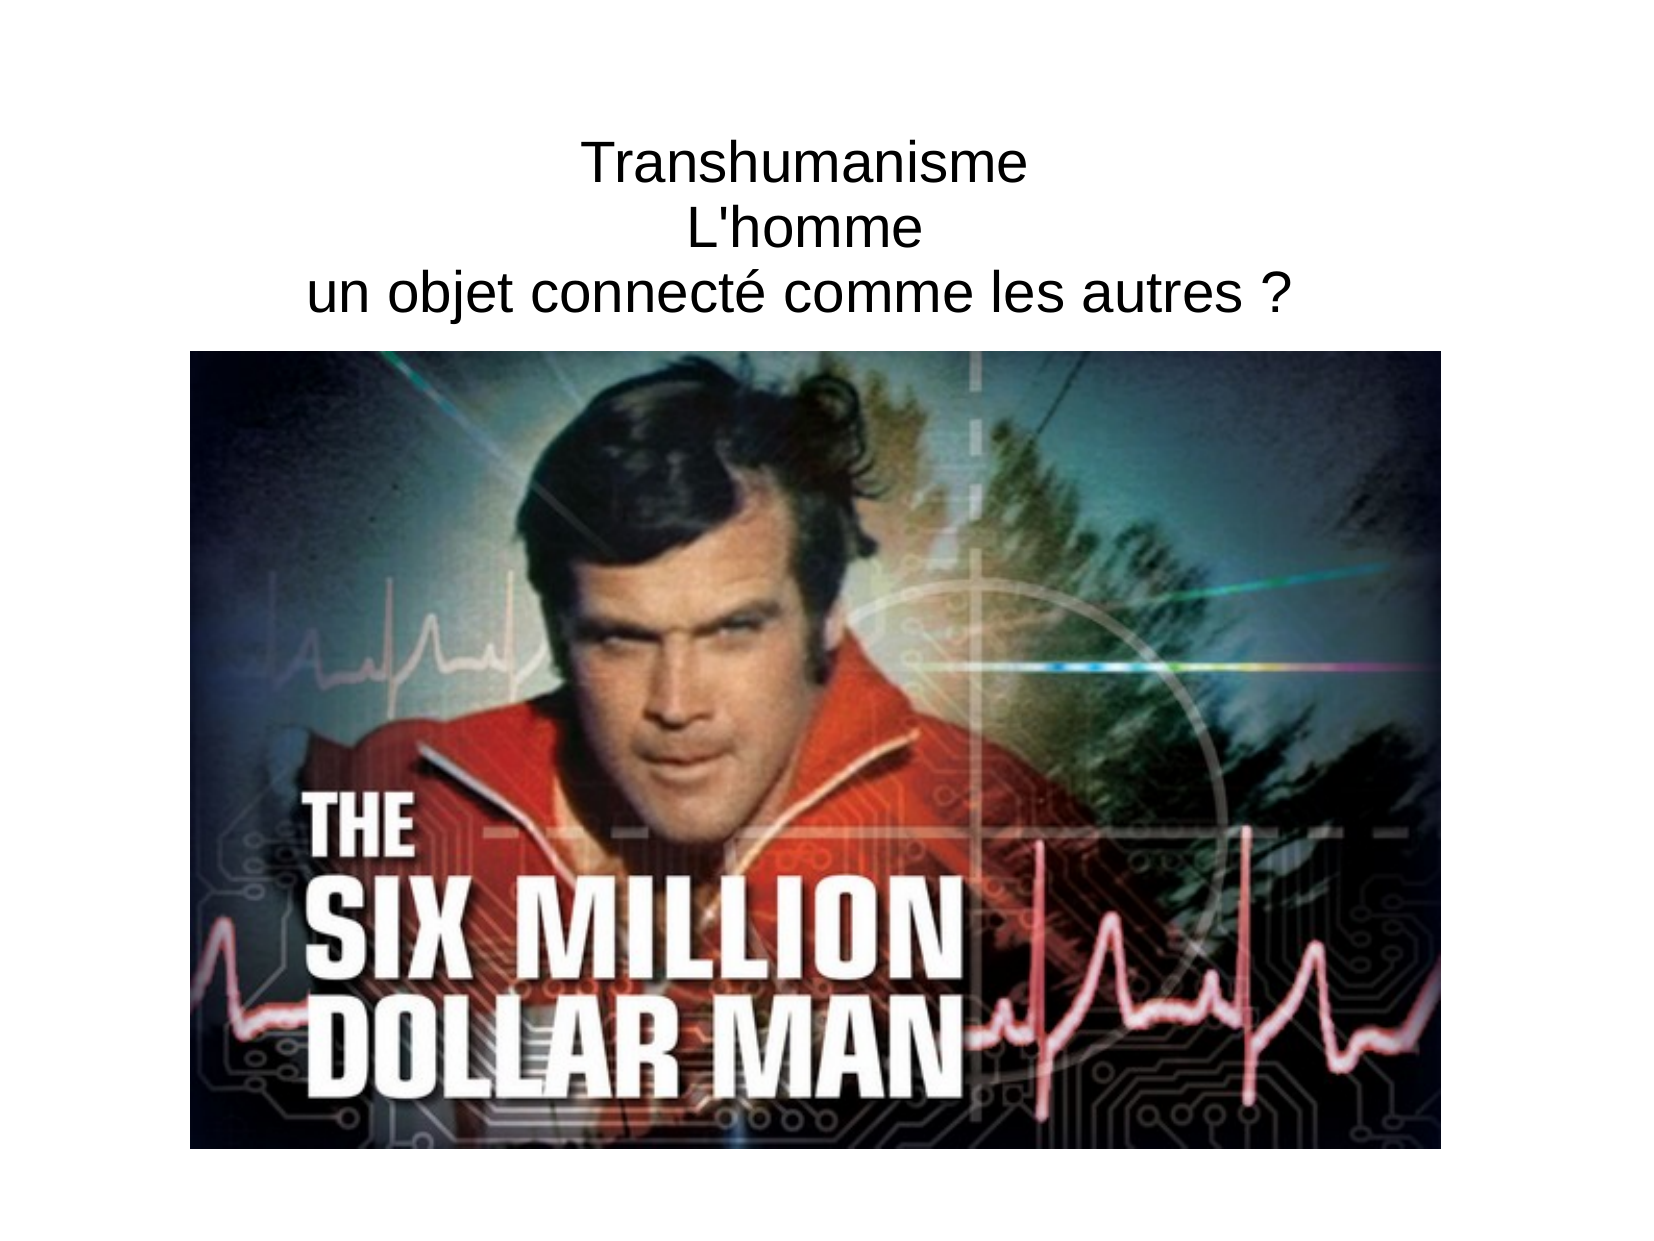

Transhumanisme
L'homme
un objet connecté comme les autres ?